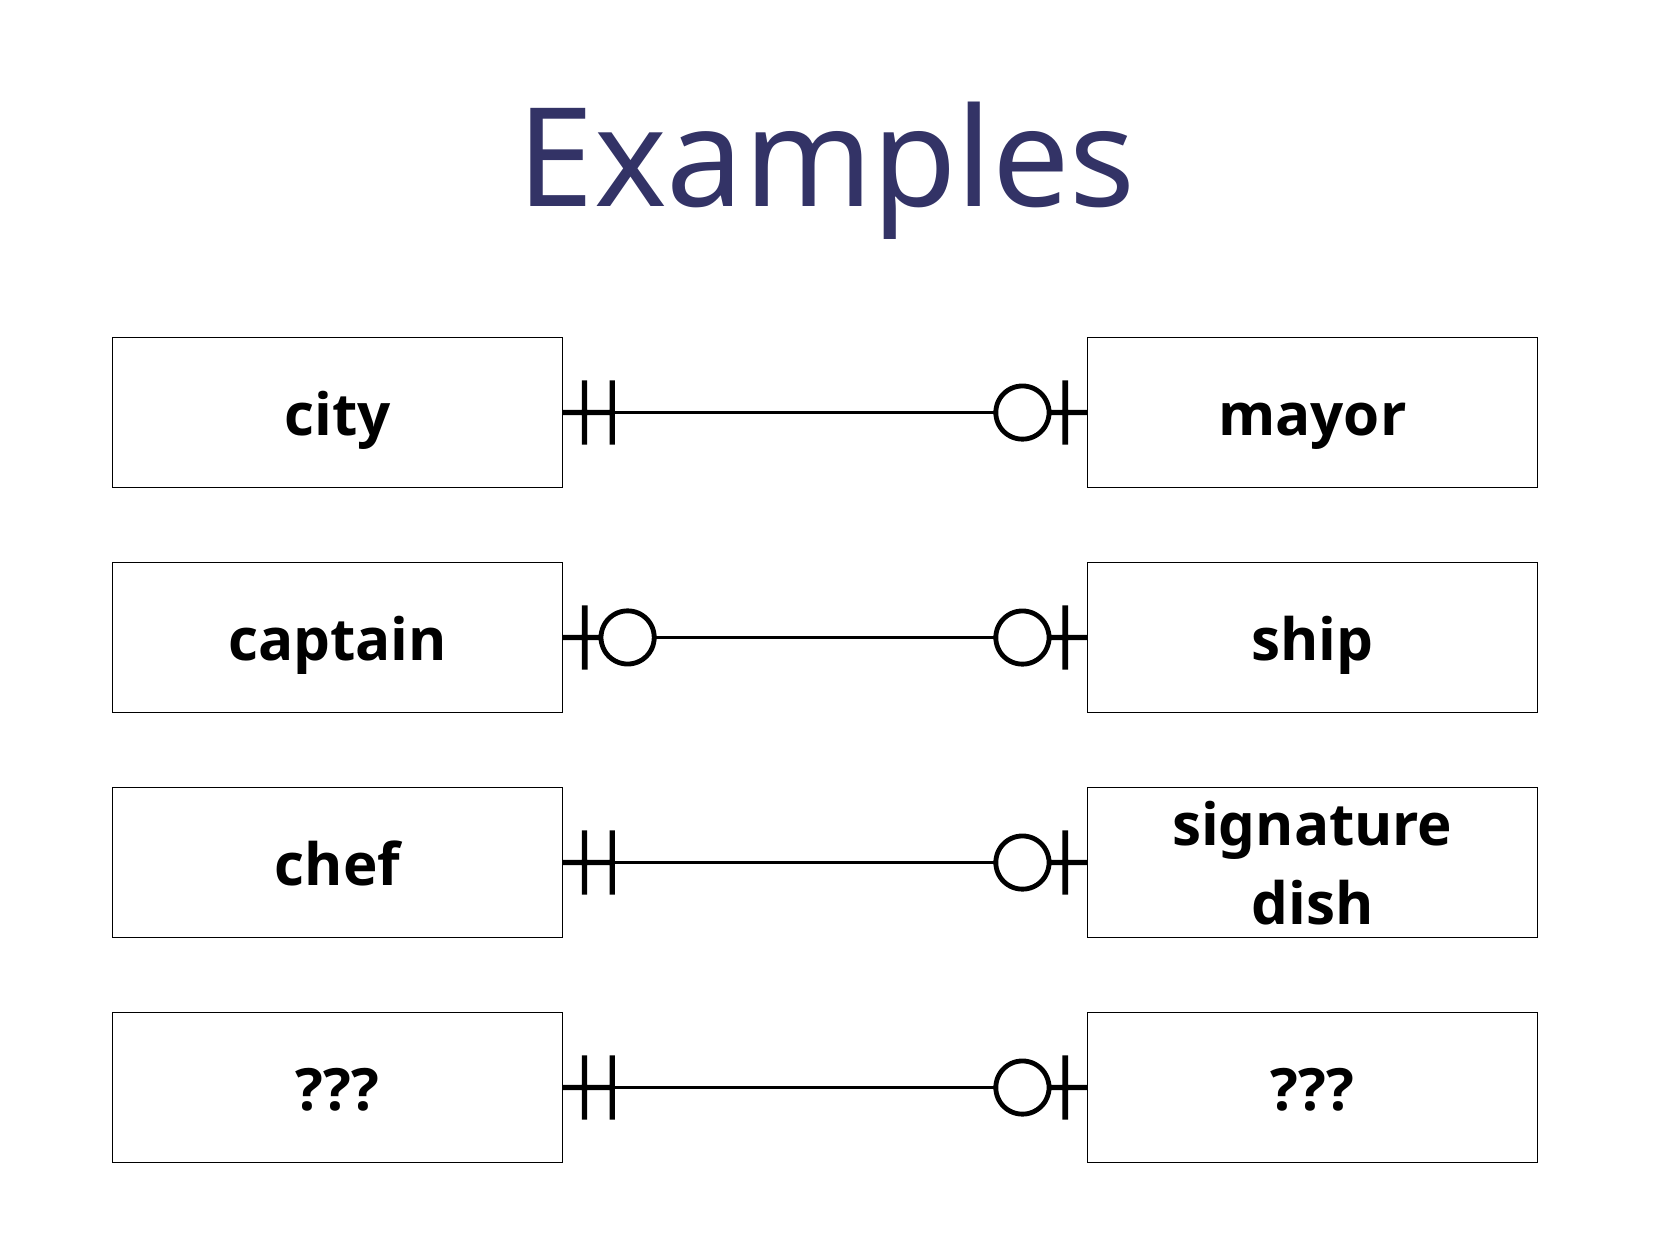

# Examples
city
mayor
captain
ship
chef
signature
dish
???
???